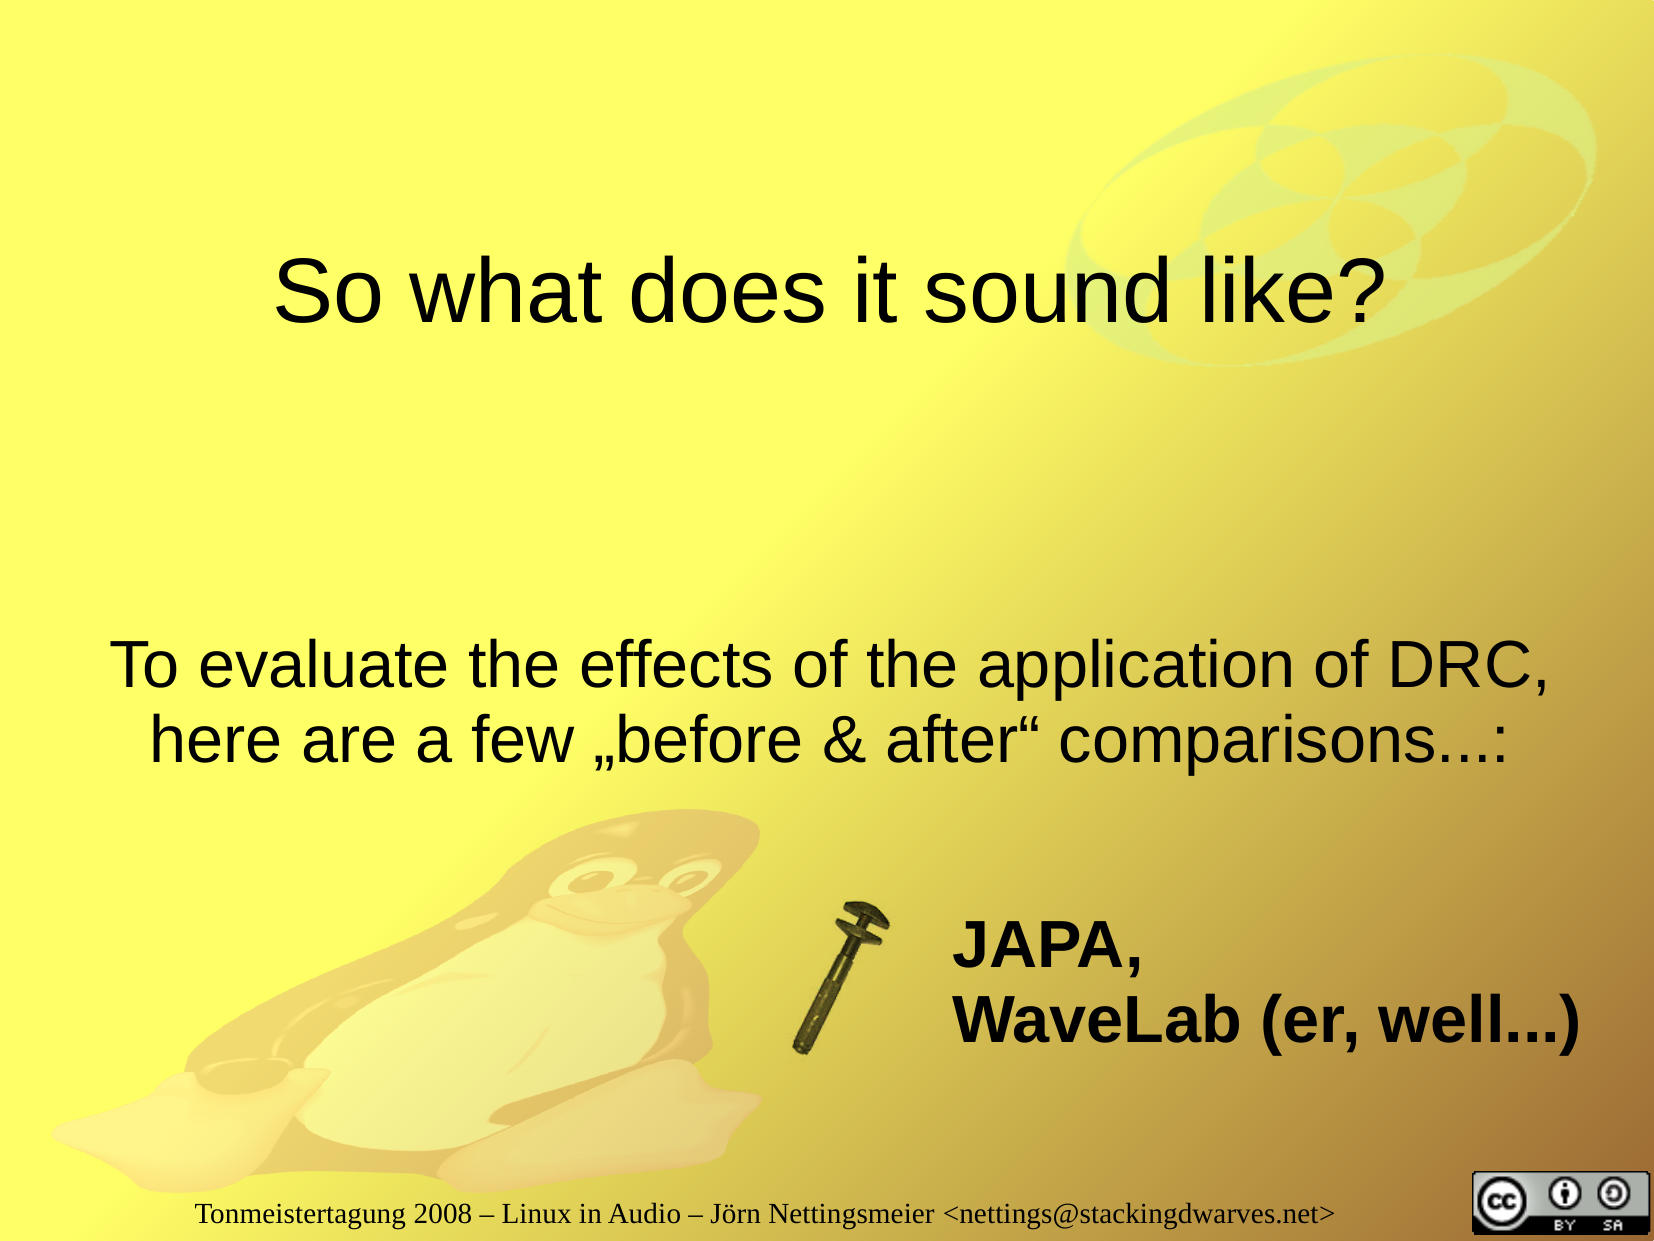

# So what does it sound like?
To evaluate the effects of the application of DRC, here are a few „before & after“ comparisons...:
JAPA,
WaveLab (er, well...)